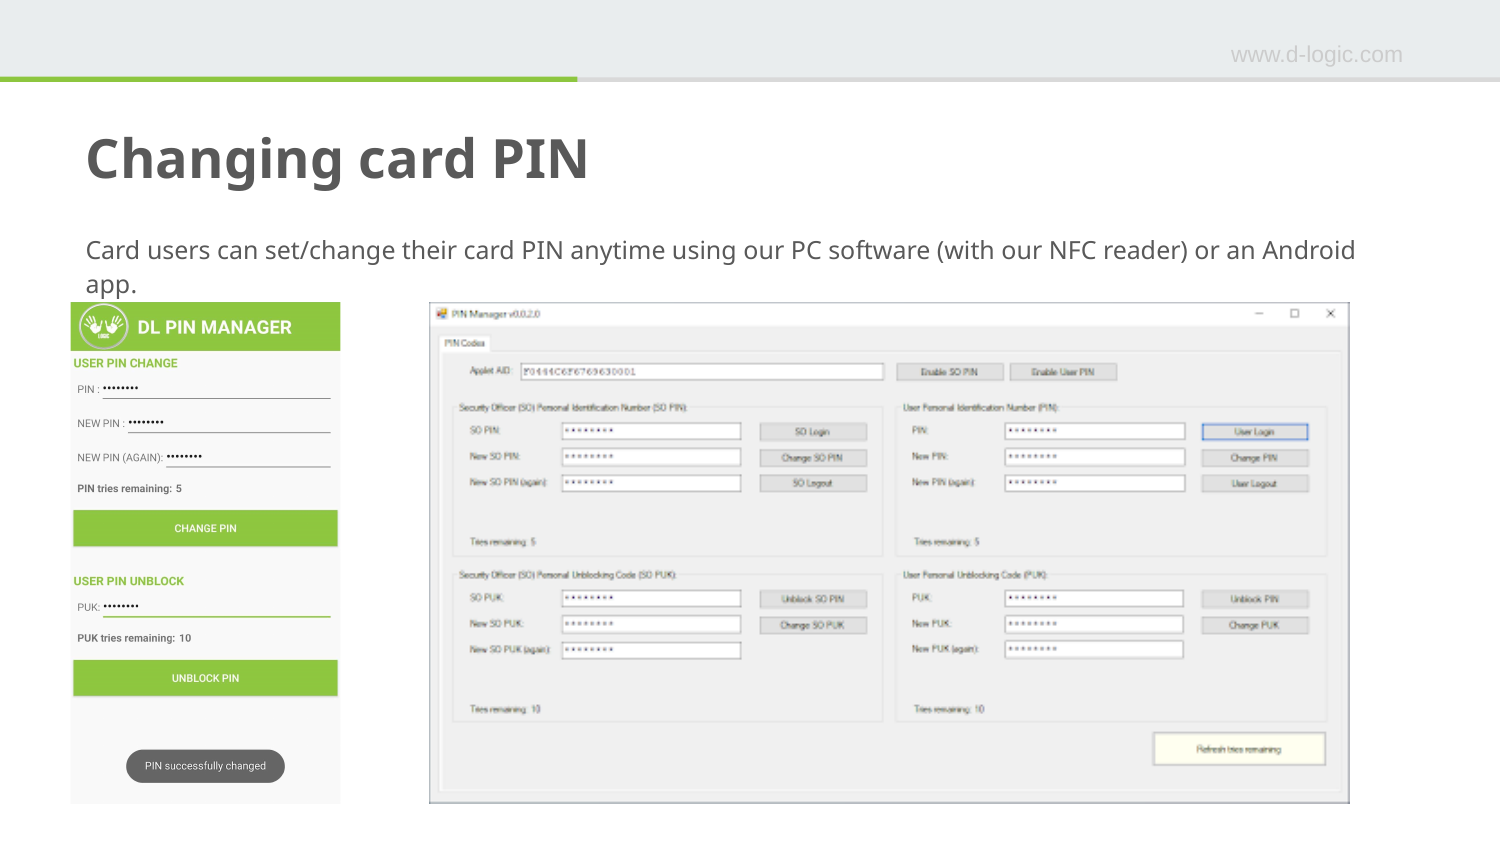

# Changing card PIN
Card users can set/change their card PIN anytime using our PC software (with our NFC reader) or an Android app.